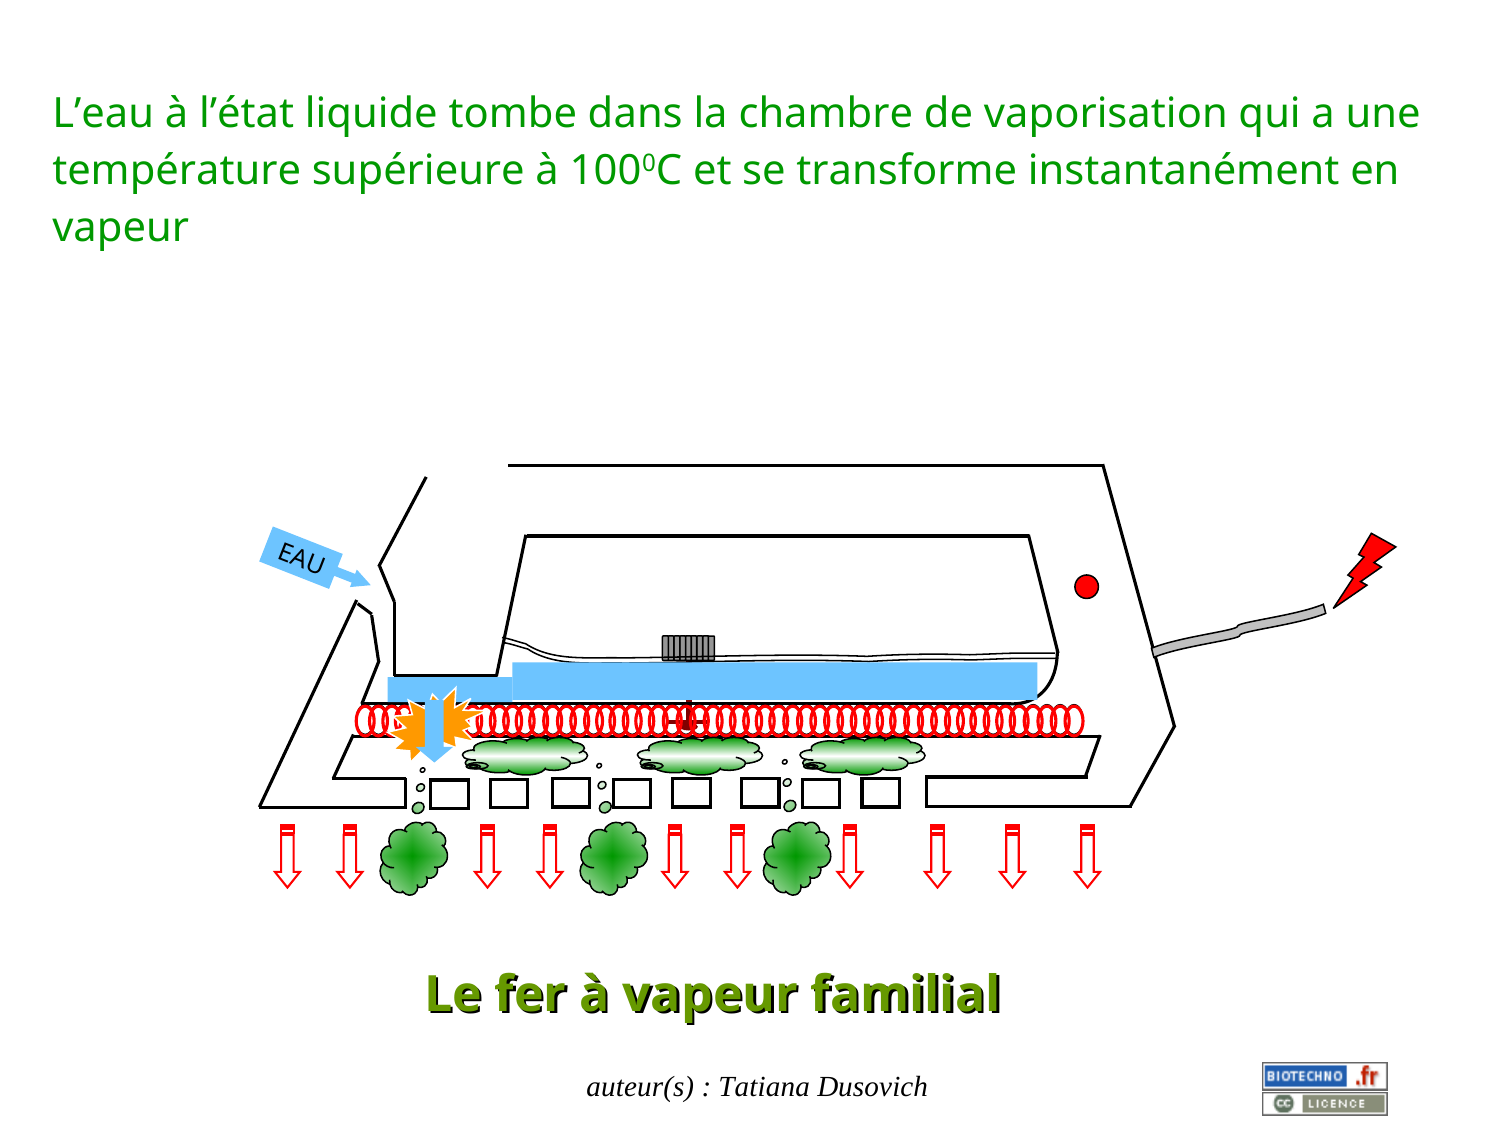

L’eau à l’état liquide tombe dans la chambre de vaporisation qui a une température supérieure à 1000C et se transforme instantanément en vapeur
EAU
Le fer à vapeur familial